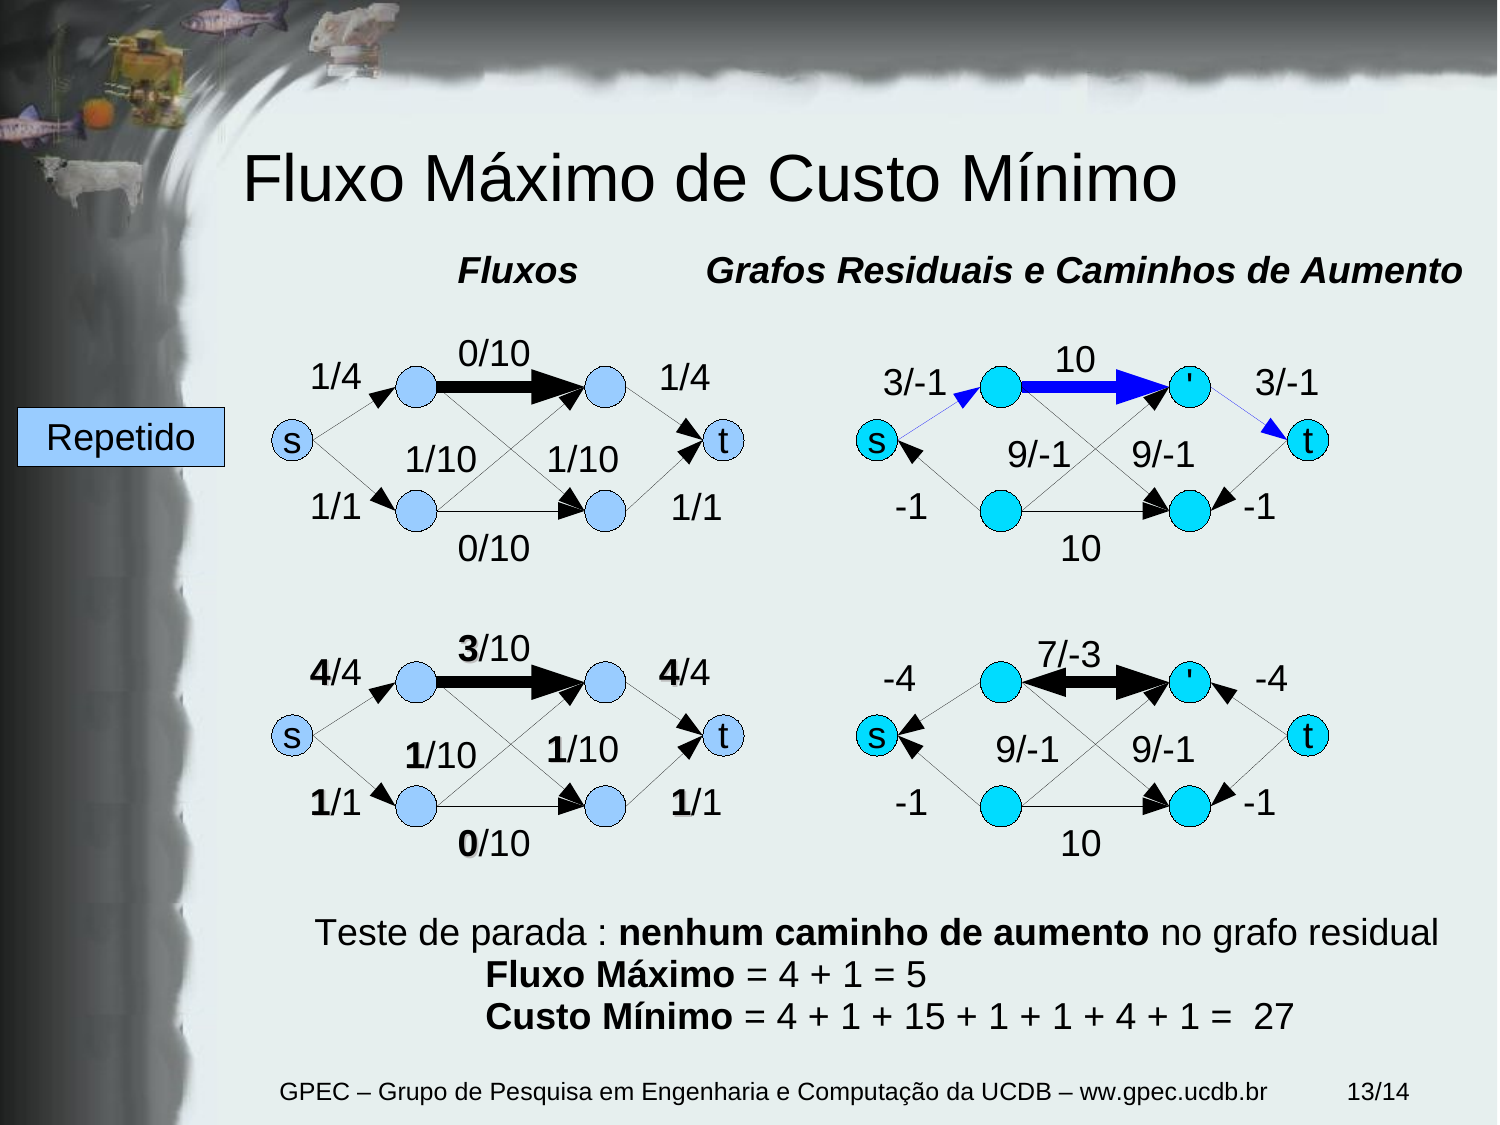

# Fluxo Máximo de Custo Mínimo
Fluxos
Grafos Residuais e Caminhos de Aumento
0/10
10
1/4
1/4
3/-1
3/-1
'
Repetido
s
t
s
t
9/-1
9/-1
1/10
1/10
1/1
-1
-1
1/1
0/10
10
3/10
7/-3
4/4
4/4
-4
-4
'
s
t
s
t
1/10
9/-1
9/-1
1/10
1/1
-1
-1
1/1
0/10
10
Teste de parada : nenhum caminho de aumento no grafo residual
	 Fluxo Máximo = 4 + 1 = 5
	 Custo Mínimo = 4 + 1 + 15 + 1 + 1 + 4 + 1 = 27